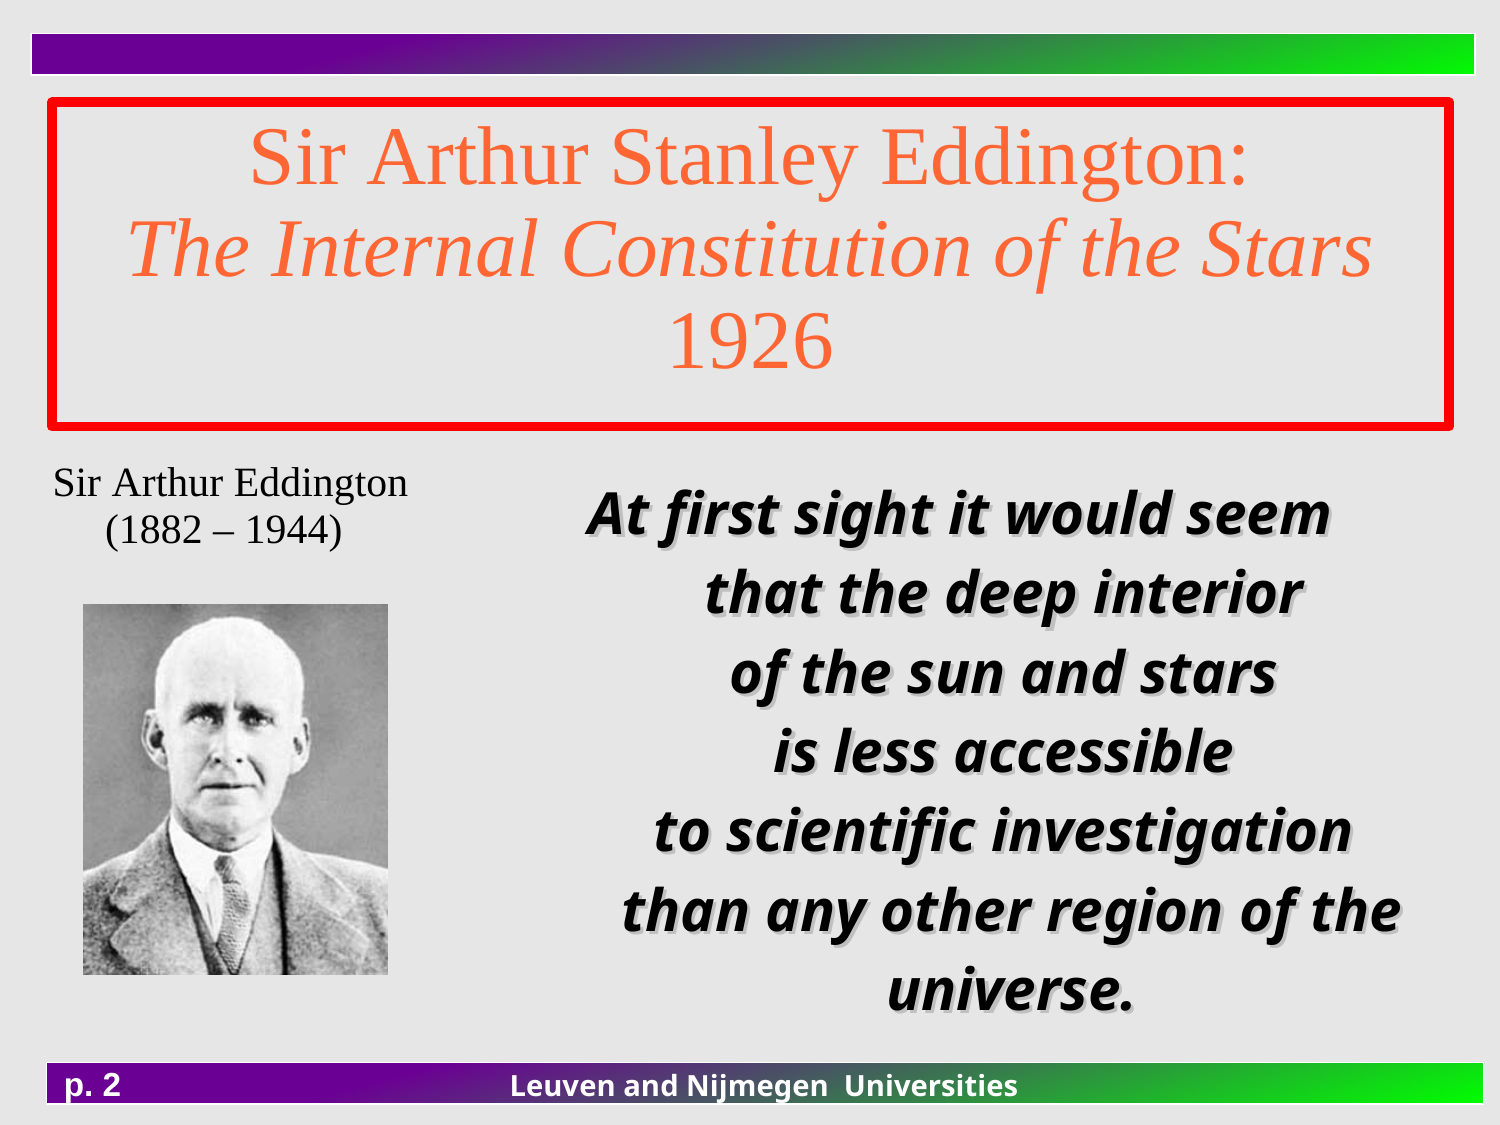

Sir Arthur Stanley Eddington:
The Internal Constitution of the Stars
1926
Sir Arthur Eddington
 (1882 – 1944)
 At first sight it would seem that the deep interior
of the sun and stars
is less accessible
to scientific investigation
than any other region of the universe.